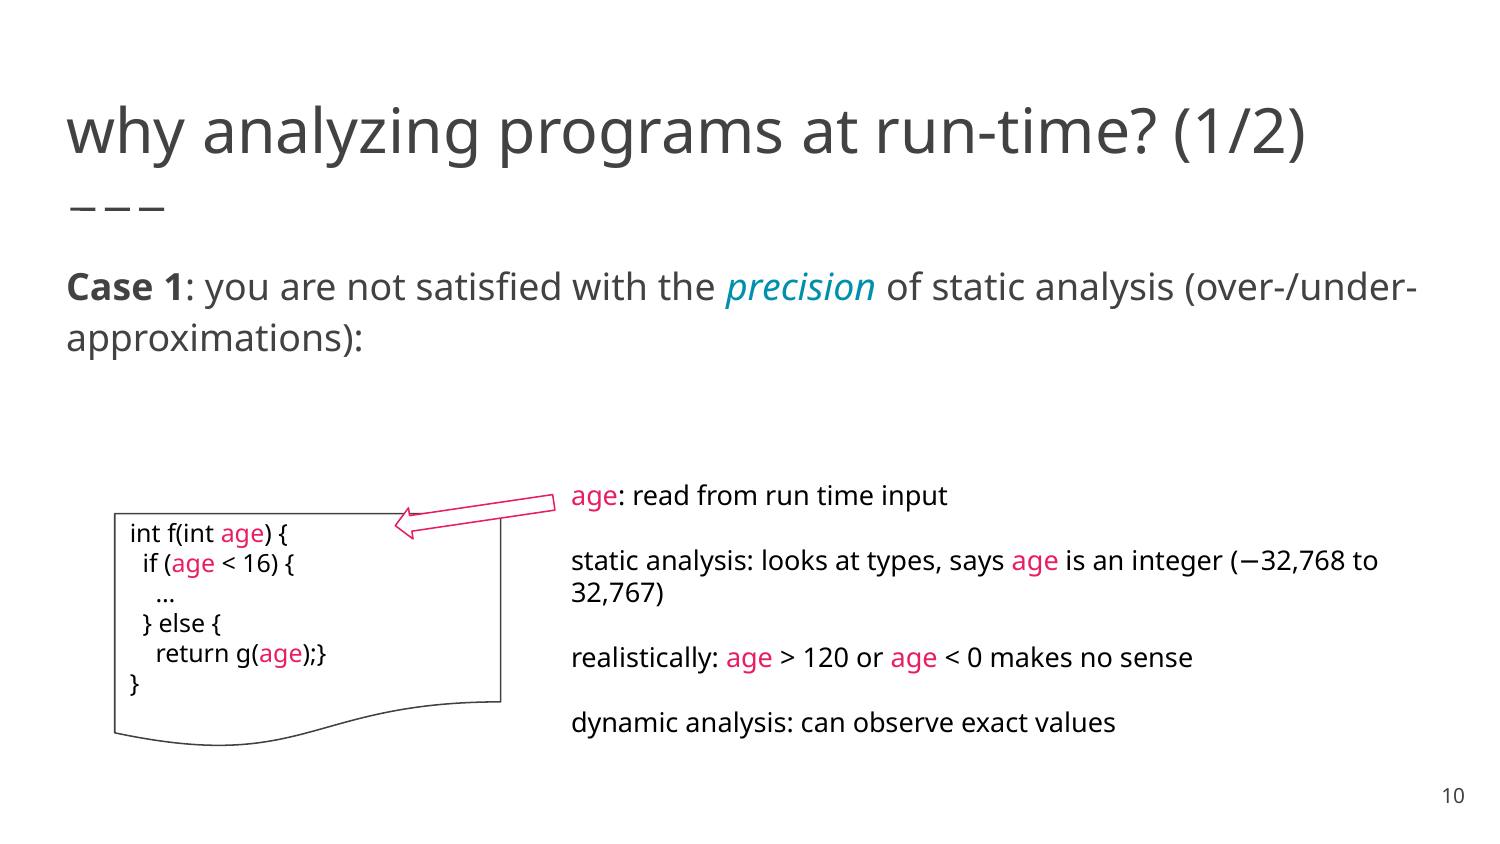

# why analyzing programs at run-time? (1/2)
Case 1: you are not satisfied with the precision of static analysis (over-/under-approximations):
age: read from run time input
static analysis: looks at types, says age is an integer (−32,768 to 32,767)
realistically: age > 120 or age < 0 makes no sense
dynamic analysis: can observe exact values
int f(int age) {
 if (age < 16) {
 …
 } else {
 return g(age);}
}